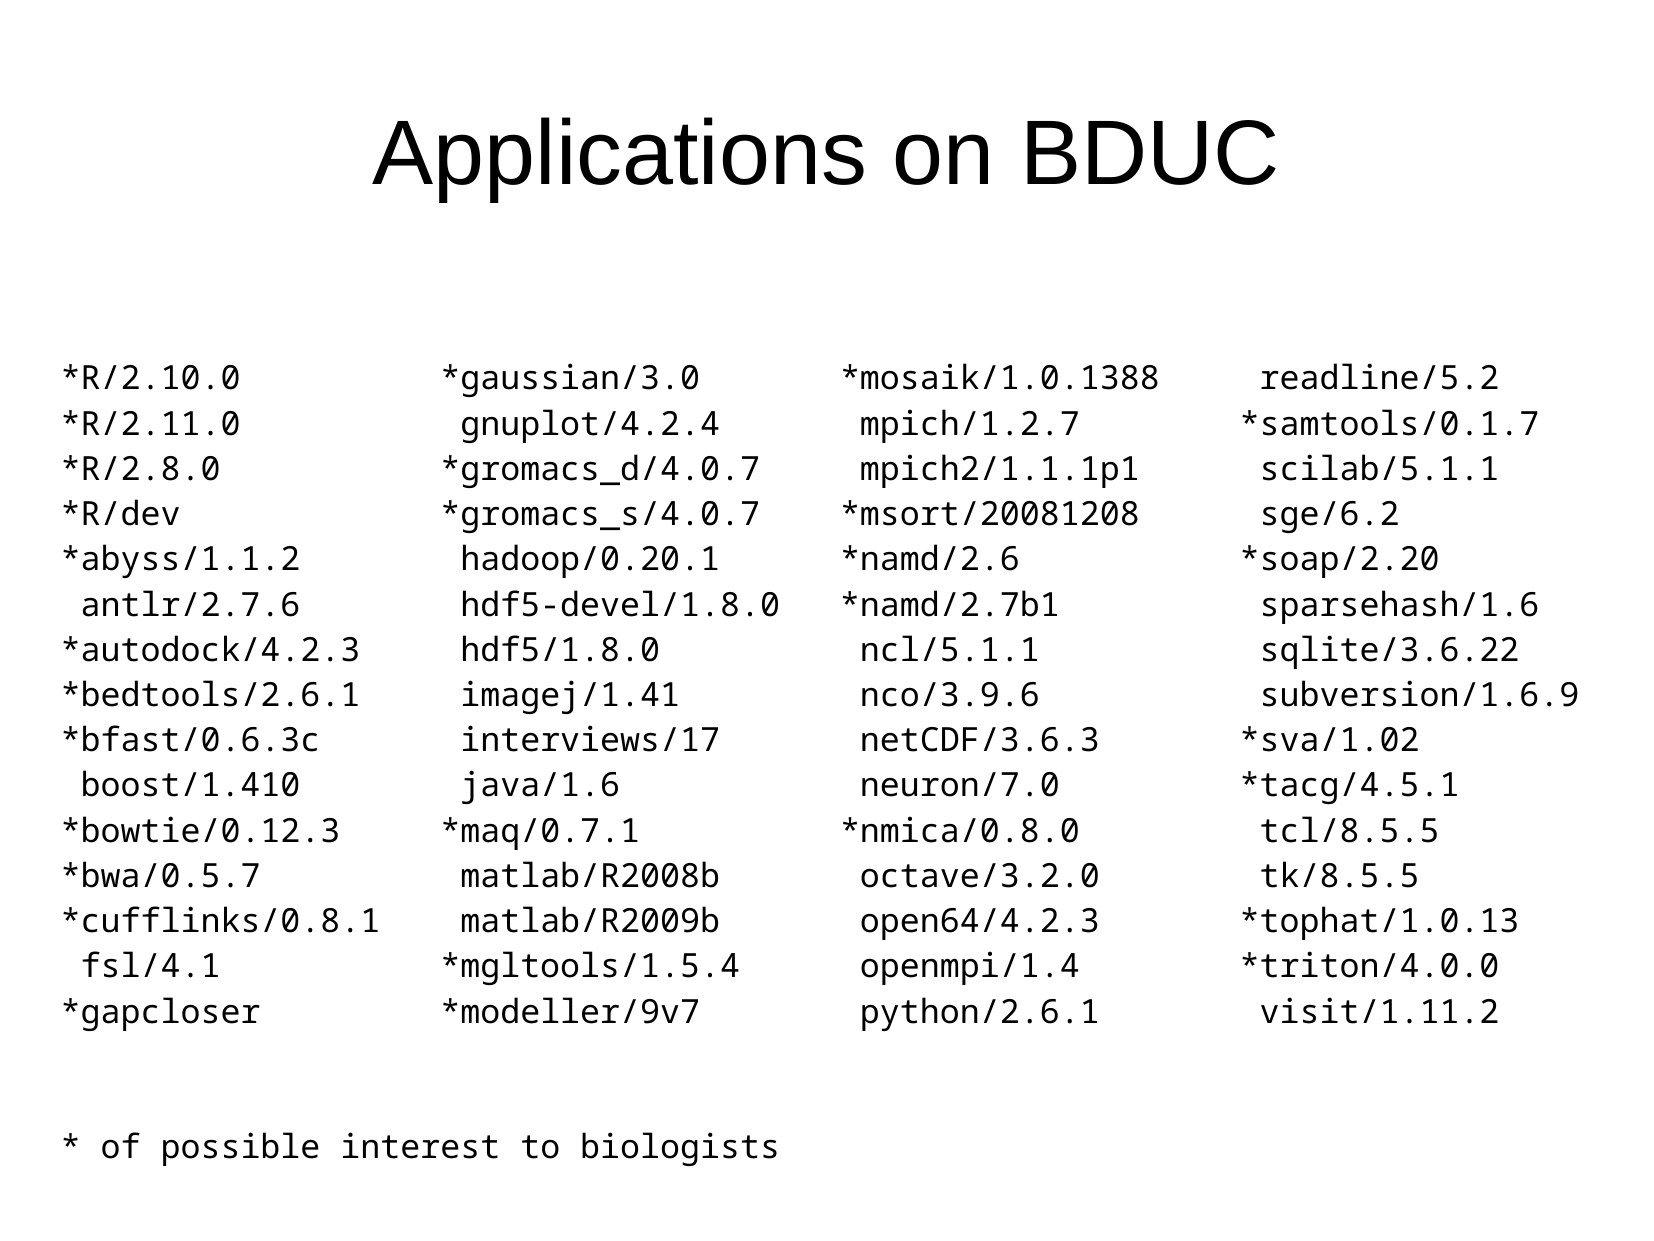

# Applications on BDUC
*R/2.10.0 *gaussian/3.0 *mosaik/1.0.1388 readline/5.2
*R/2.11.0 gnuplot/4.2.4 mpich/1.2.7 *samtools/0.1.7
*R/2.8.0 *gromacs_d/4.0.7 mpich2/1.1.1p1 scilab/5.1.1
*R/dev *gromacs_s/4.0.7 *msort/20081208 sge/6.2
*abyss/1.1.2 hadoop/0.20.1 *namd/2.6 *soap/2.20
 antlr/2.7.6 hdf5-devel/1.8.0 *namd/2.7b1 sparsehash/1.6
*autodock/4.2.3 hdf5/1.8.0 ncl/5.1.1 sqlite/3.6.22
*bedtools/2.6.1 imagej/1.41 nco/3.9.6 subversion/1.6.9
*bfast/0.6.3c interviews/17 netCDF/3.6.3 *sva/1.02
 boost/1.410 java/1.6 neuron/7.0 *tacg/4.5.1
*bowtie/0.12.3 *maq/0.7.1 *nmica/0.8.0 tcl/8.5.5
*bwa/0.5.7 matlab/R2008b octave/3.2.0 tk/8.5.5
*cufflinks/0.8.1 matlab/R2009b open64/4.2.3 *tophat/1.0.13
 fsl/4.1 *mgltools/1.5.4 openmpi/1.4 *triton/4.0.0
*gapcloser *modeller/9v7 python/2.6.1 visit/1.11.2
* of possible interest to biologists